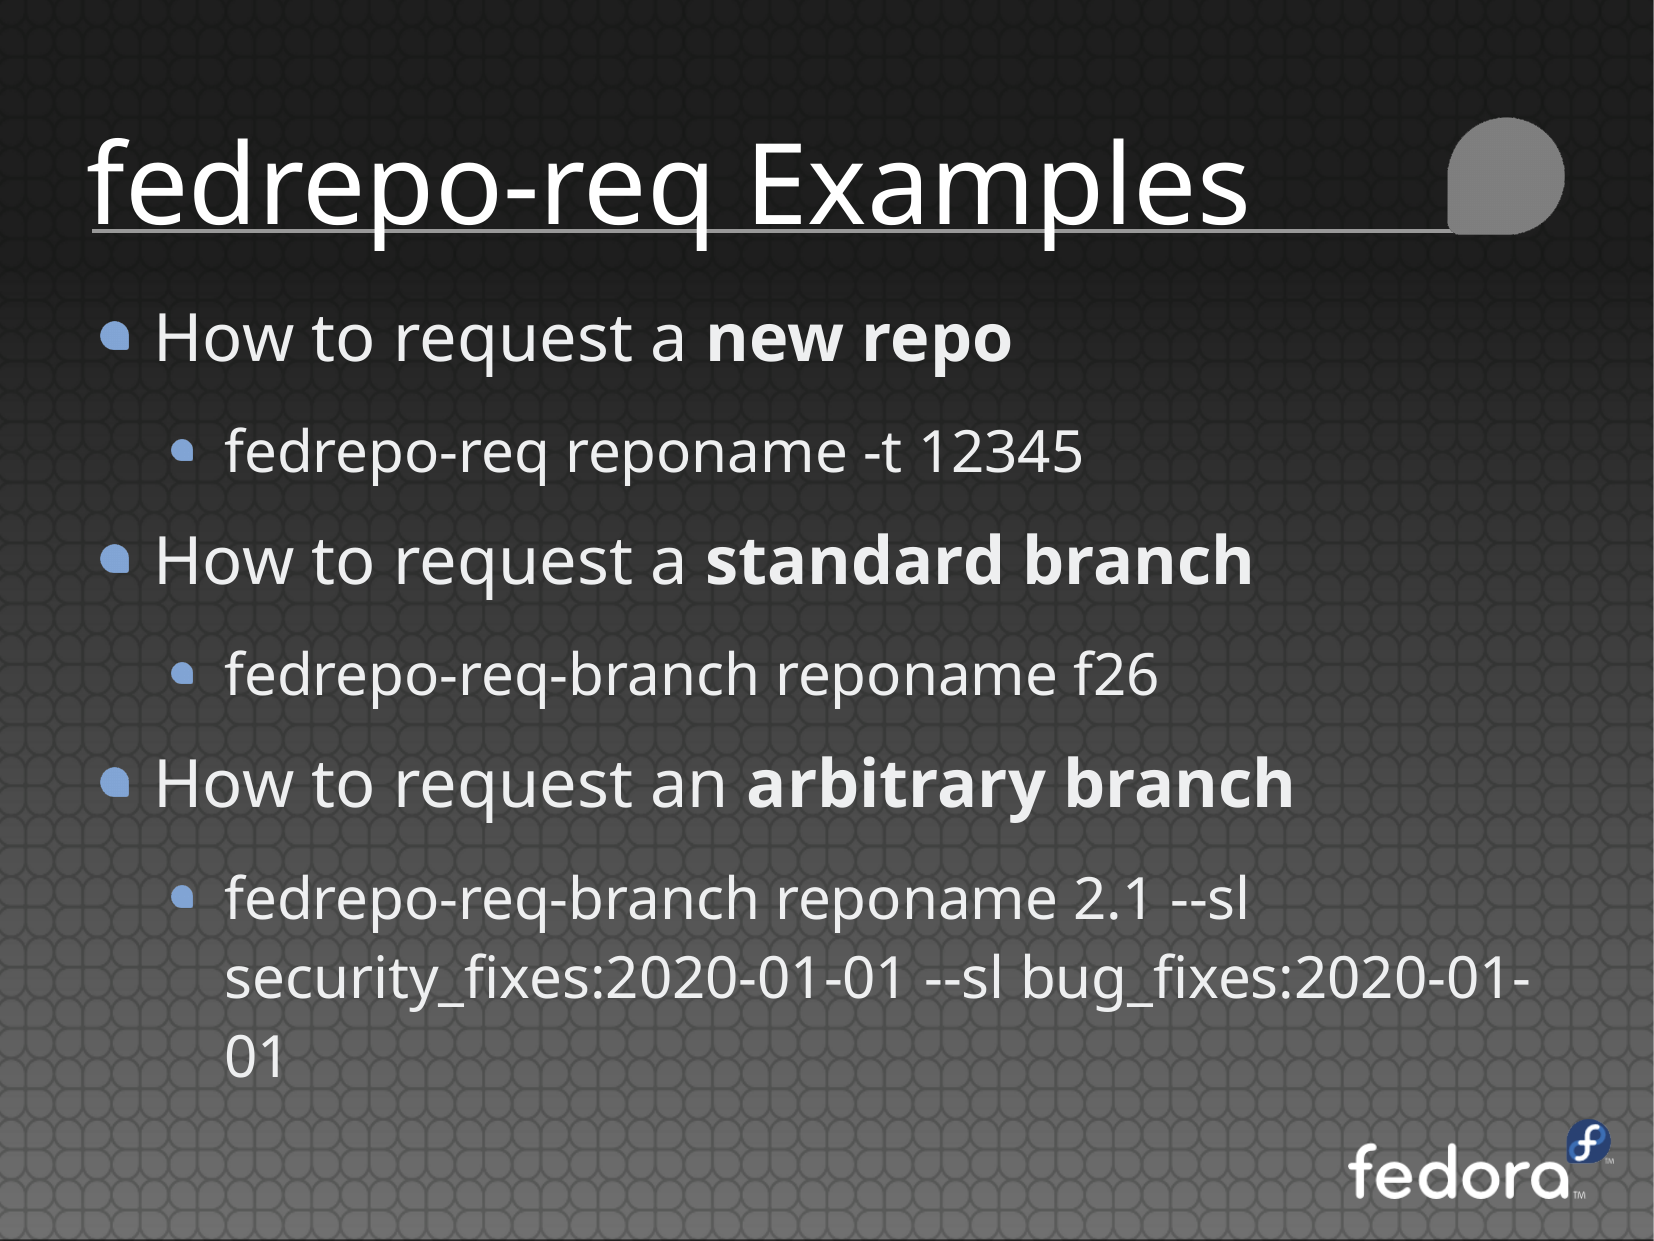

# fedrepo-req Examples
How to request a new repo
fedrepo-req reponame -t 12345
How to request a standard branch
fedrepo-req-branch reponame f26
How to request an arbitrary branch
fedrepo-req-branch reponame 2.1 --sl security_fixes:2020-01-01 --sl bug_fixes:2020-01-01